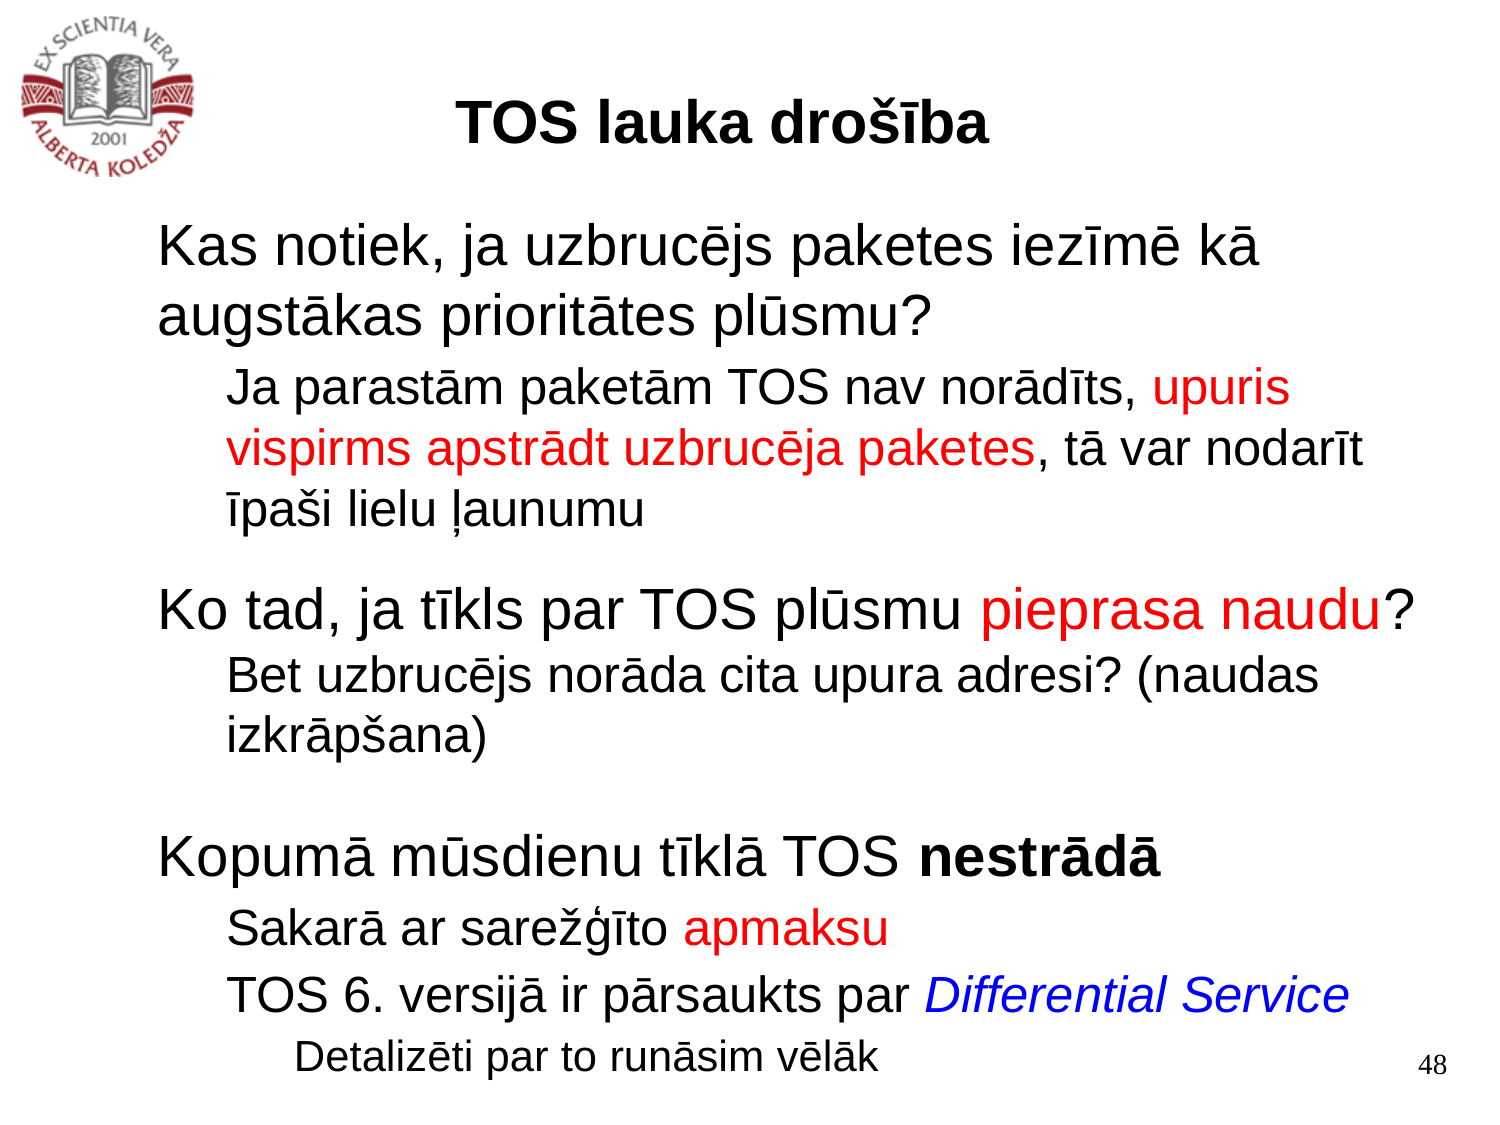

# TOS lauka drošība
Kas notiek, ja uzbrucējs paketes iezīmē kā augstākas prioritātes plūsmu?
Ja parastām paketām TOS nav norādīts, upuris vispirms apstrādt uzbrucēja paketes, tā var nodarīt īpaši lielu ļaunumu
Ko tad, ja tīkls par TOS plūsmu pieprasa naudu?
Bet uzbrucējs norāda cita upura adresi? (naudas izkrāpšana)
Kopumā mūsdienu tīklā TOS nestrādā
Sakarā ar sarežģīto apmaksu
TOS 6. versijā ir pārsaukts par Differential Service
Detalizēti par to runāsim vēlāk